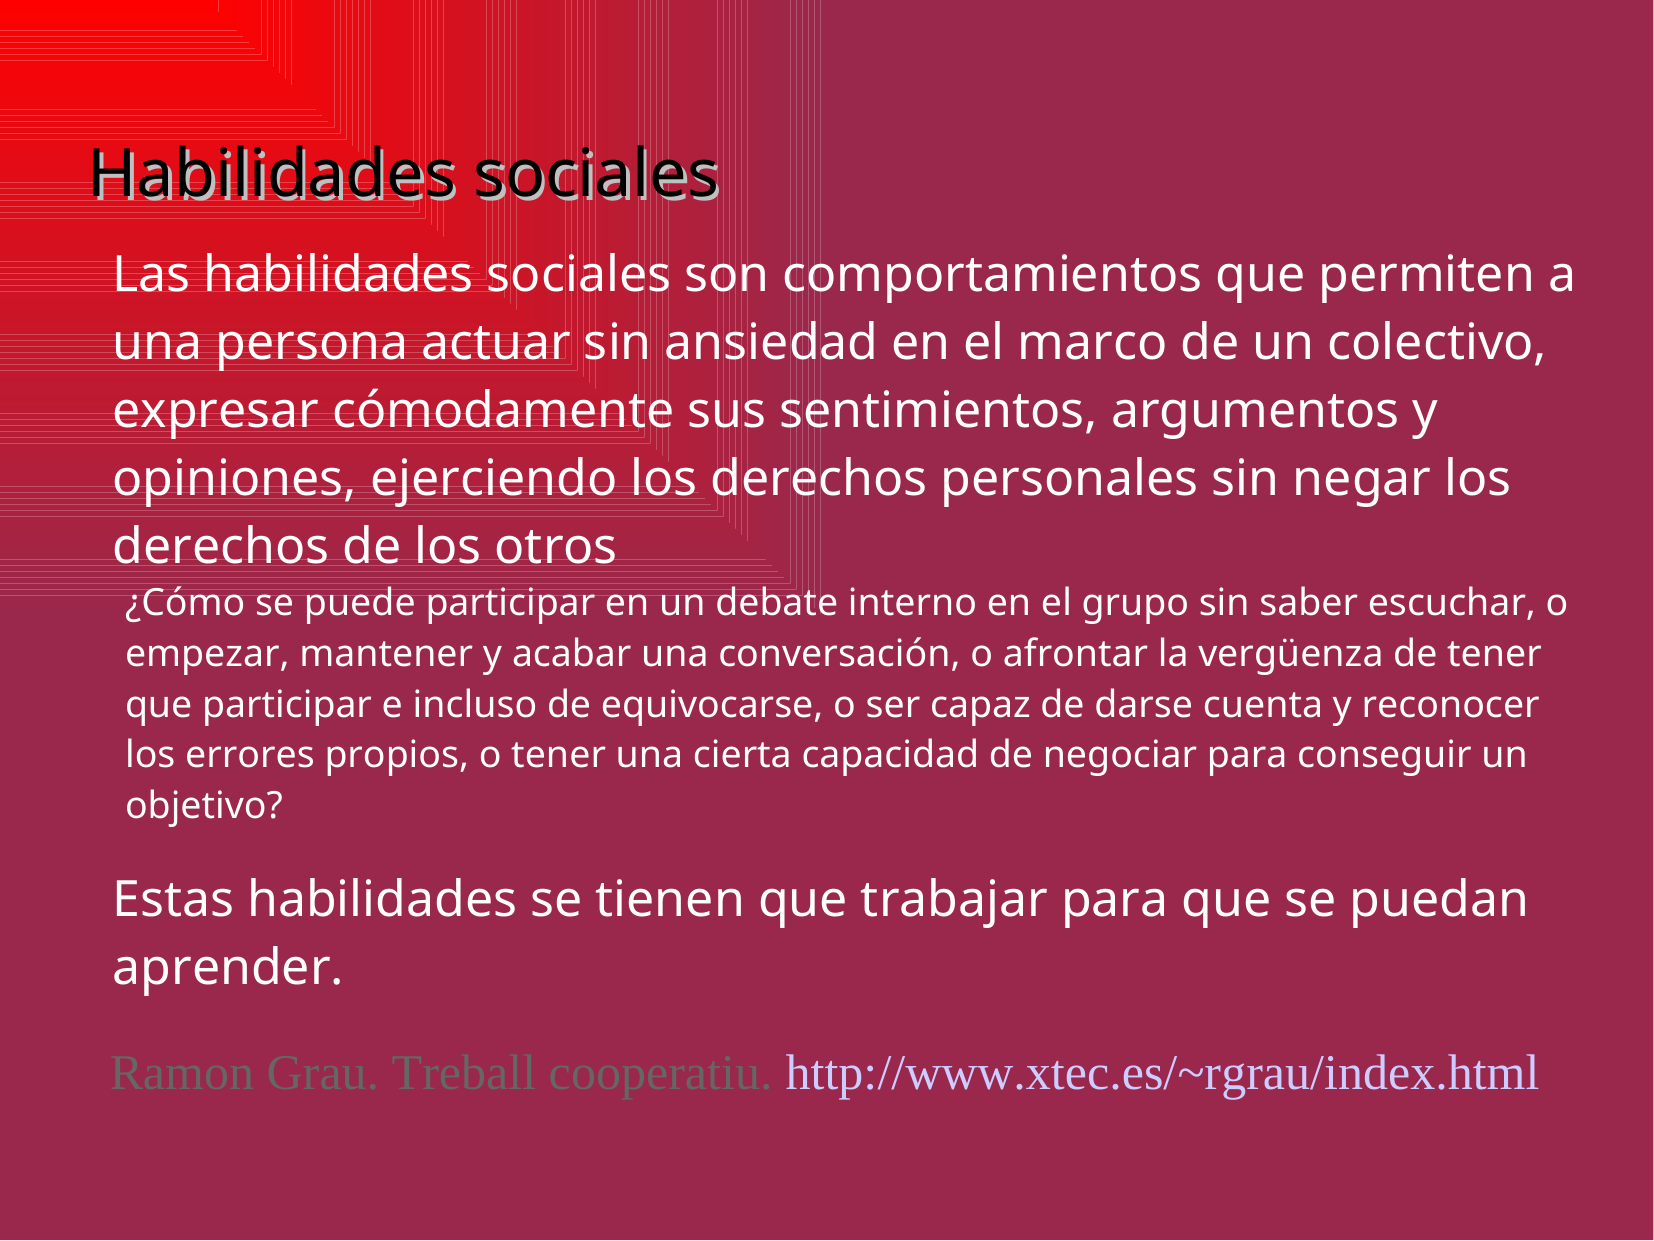

Habilidades sociales
Las habilidades sociales son comportamientos que permiten a una persona actuar sin ansiedad en el marco de un colectivo, expresar cómodamente sus sentimientos, argumentos y opiniones, ejerciendo los derechos personales sin negar los derechos de los otros
¿Cómo se puede participar en un debate interno en el grupo sin saber escuchar, o empezar, mantener y acabar una conversación, o afrontar la vergüenza de tener que participar e incluso de equivocarse, o ser capaz de darse cuenta y reconocer los errores propios, o tener una cierta capacidad de negociar para conseguir un objetivo?
Estas habilidades se tienen que trabajar para que se puedan aprender.
Ramon Grau. Treball cooperatiu. http://www.xtec.es/~rgrau/index.html